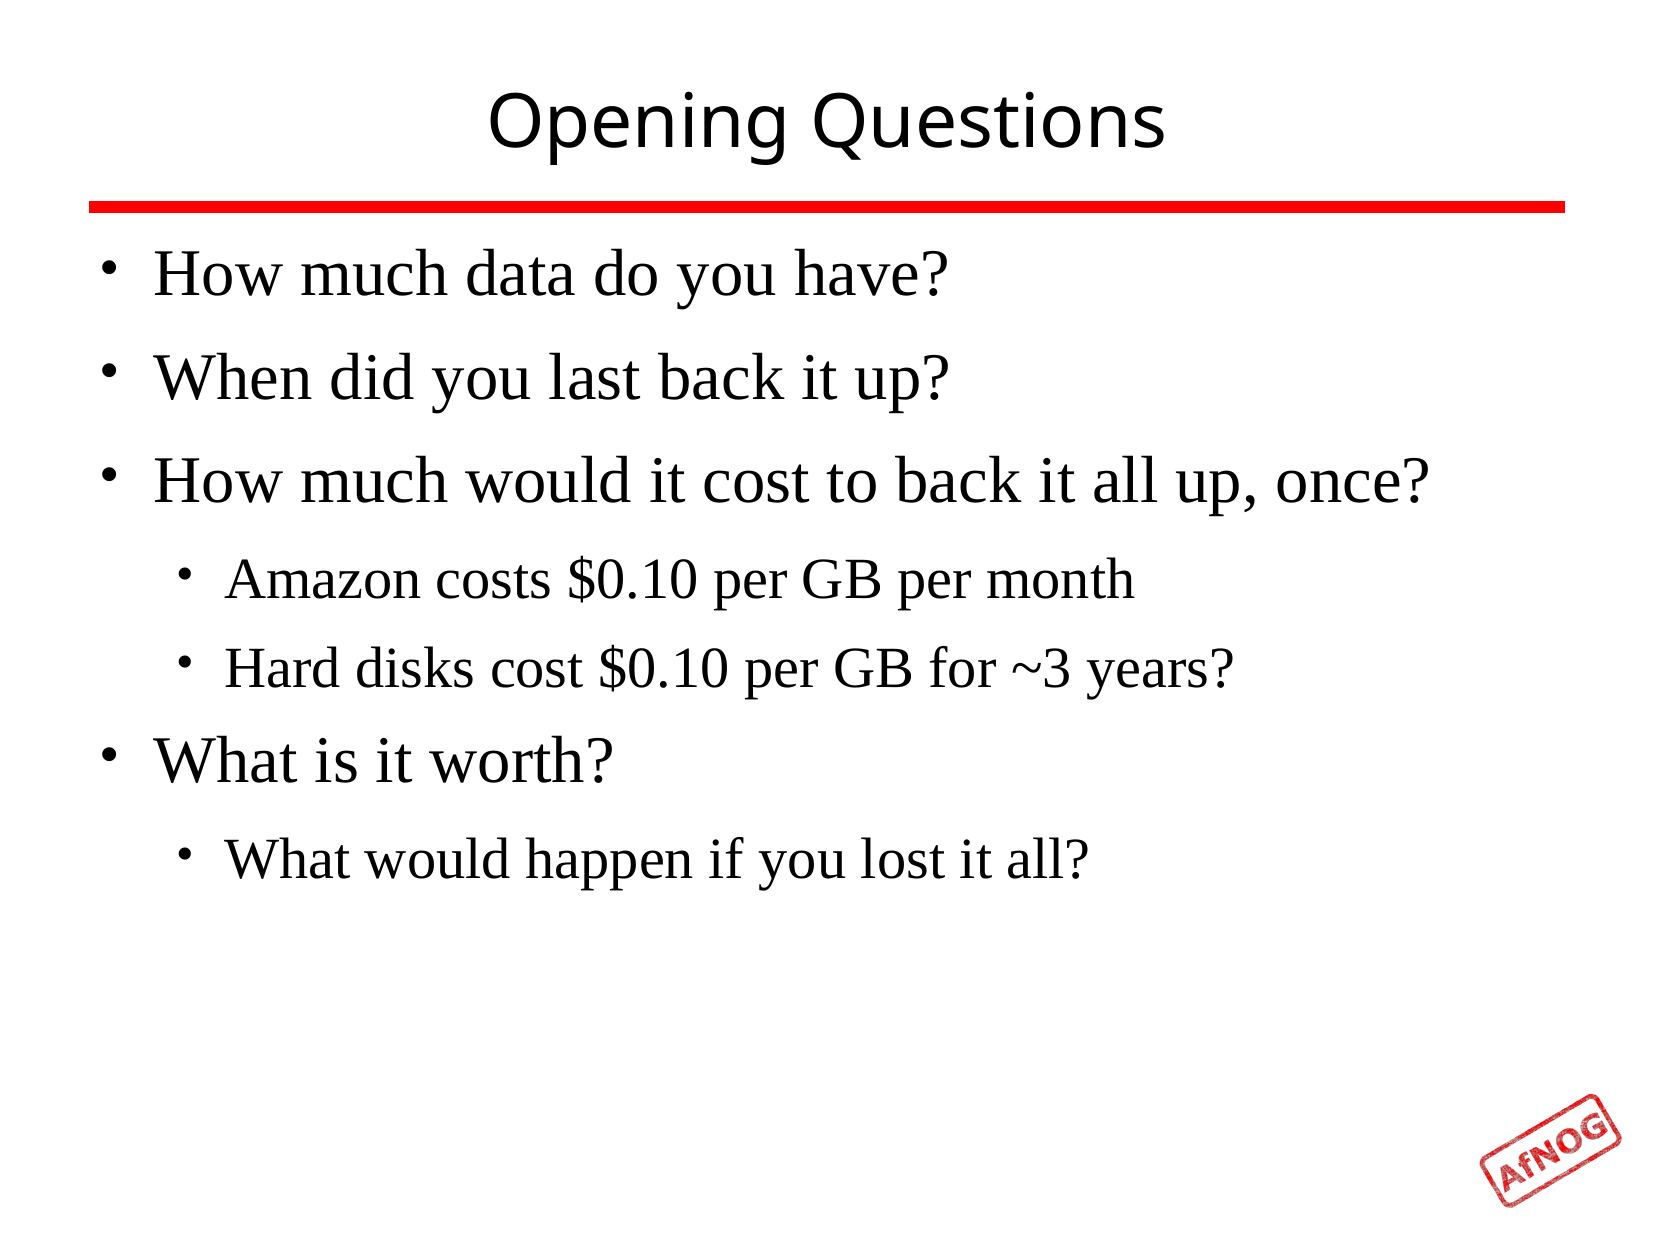

# Opening Questions
How much data do you have?
When did you last back it up?
How much would it cost to back it all up, once?
Amazon costs $0.10 per GB per month
Hard disks cost $0.10 per GB for ~3 years?
What is it worth?
What would happen if you lost it all?